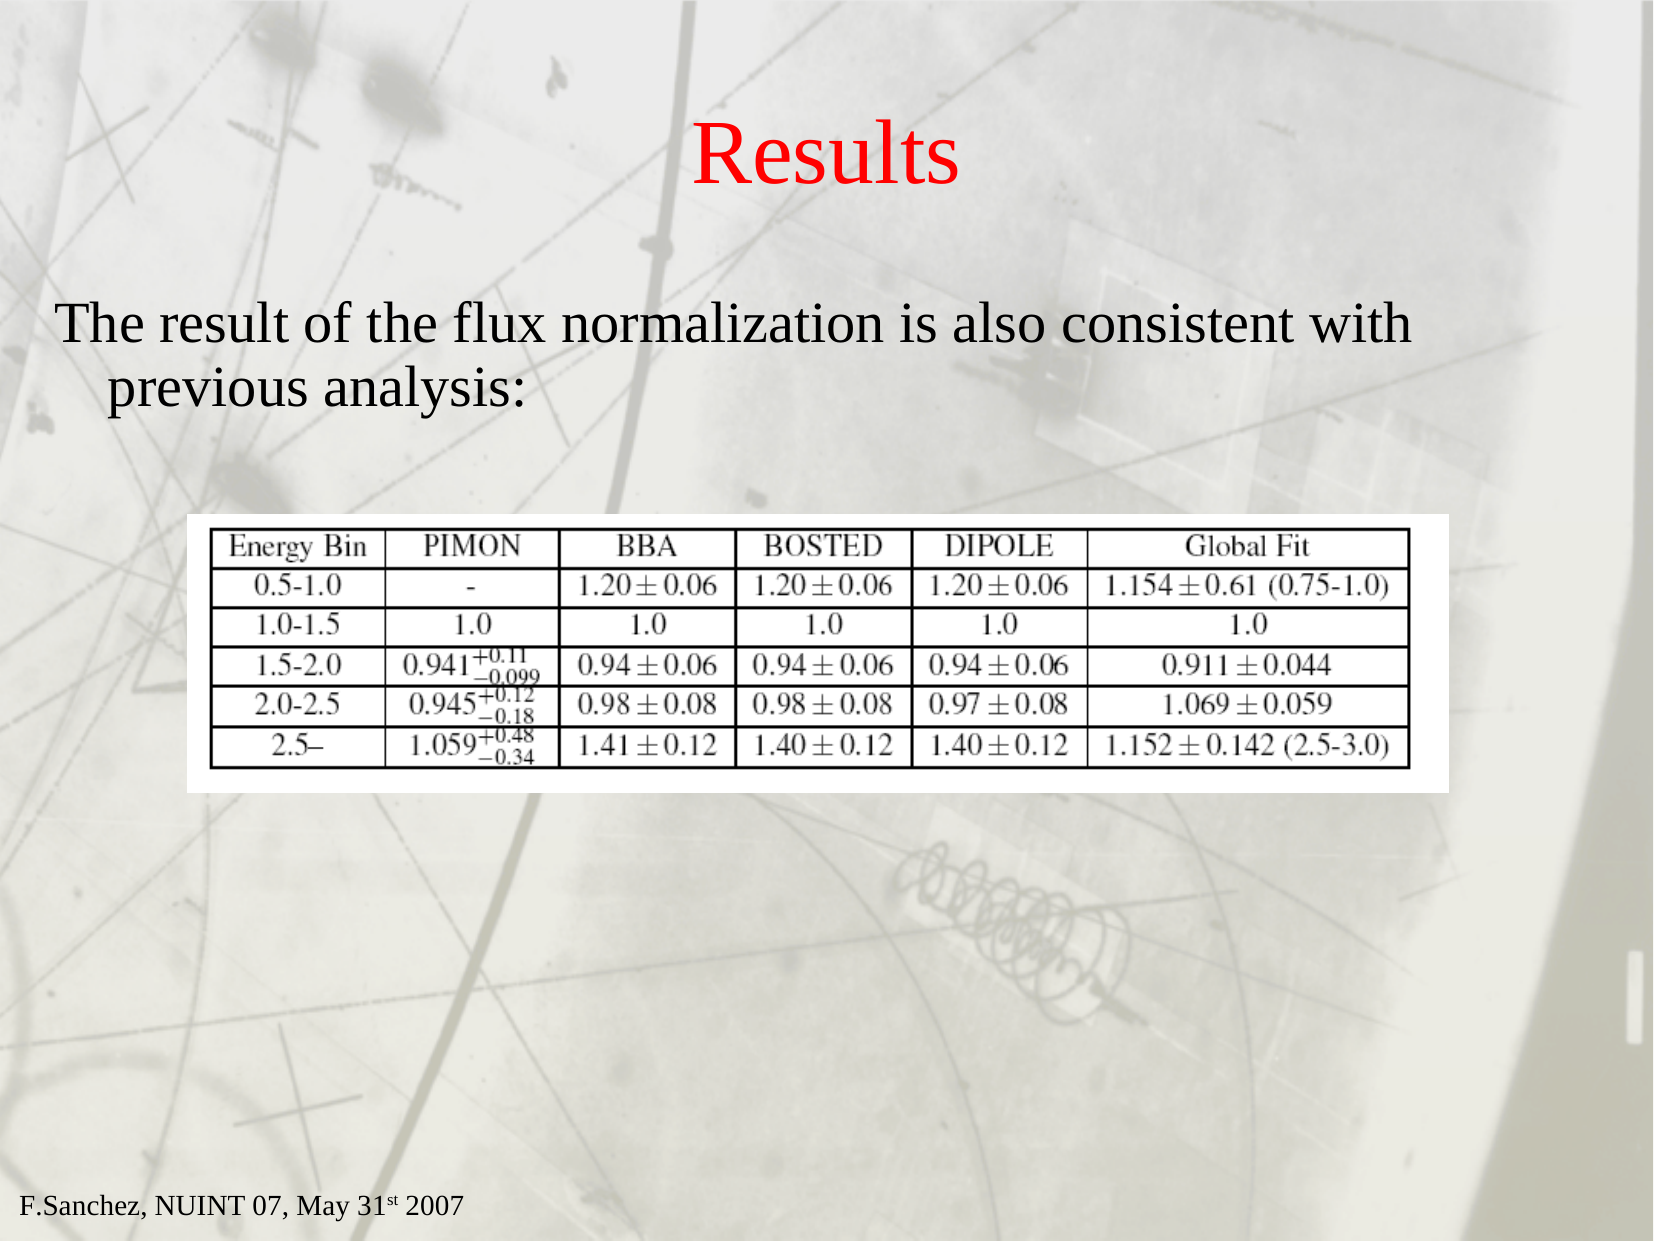

# Results
The result of the flux normalization is also consistent with previous analysis: